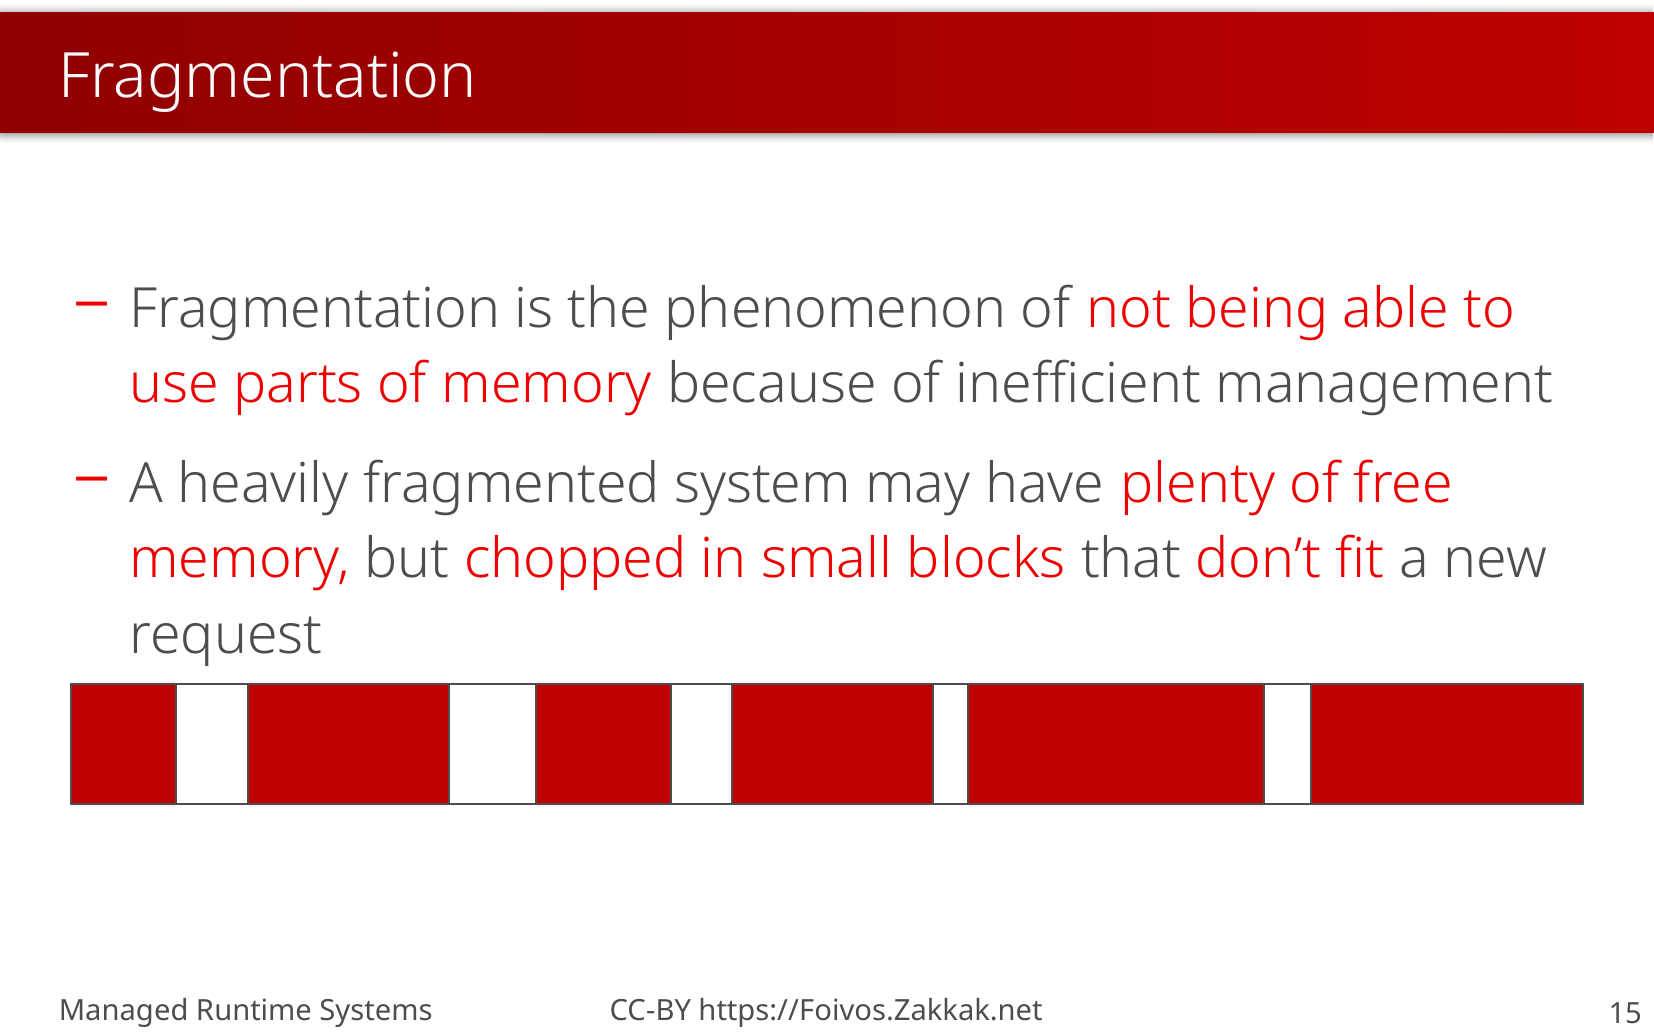

Fragmentation
# Fragmentation is the phenomenon of not being able to use parts of memory because of inefficient management
A heavily fragmented system may have plenty of free memory, but chopped in small blocks that don’t fit a new request
Managed Runtime Systems
CC-BY https://Foivos.Zakkak.net
15